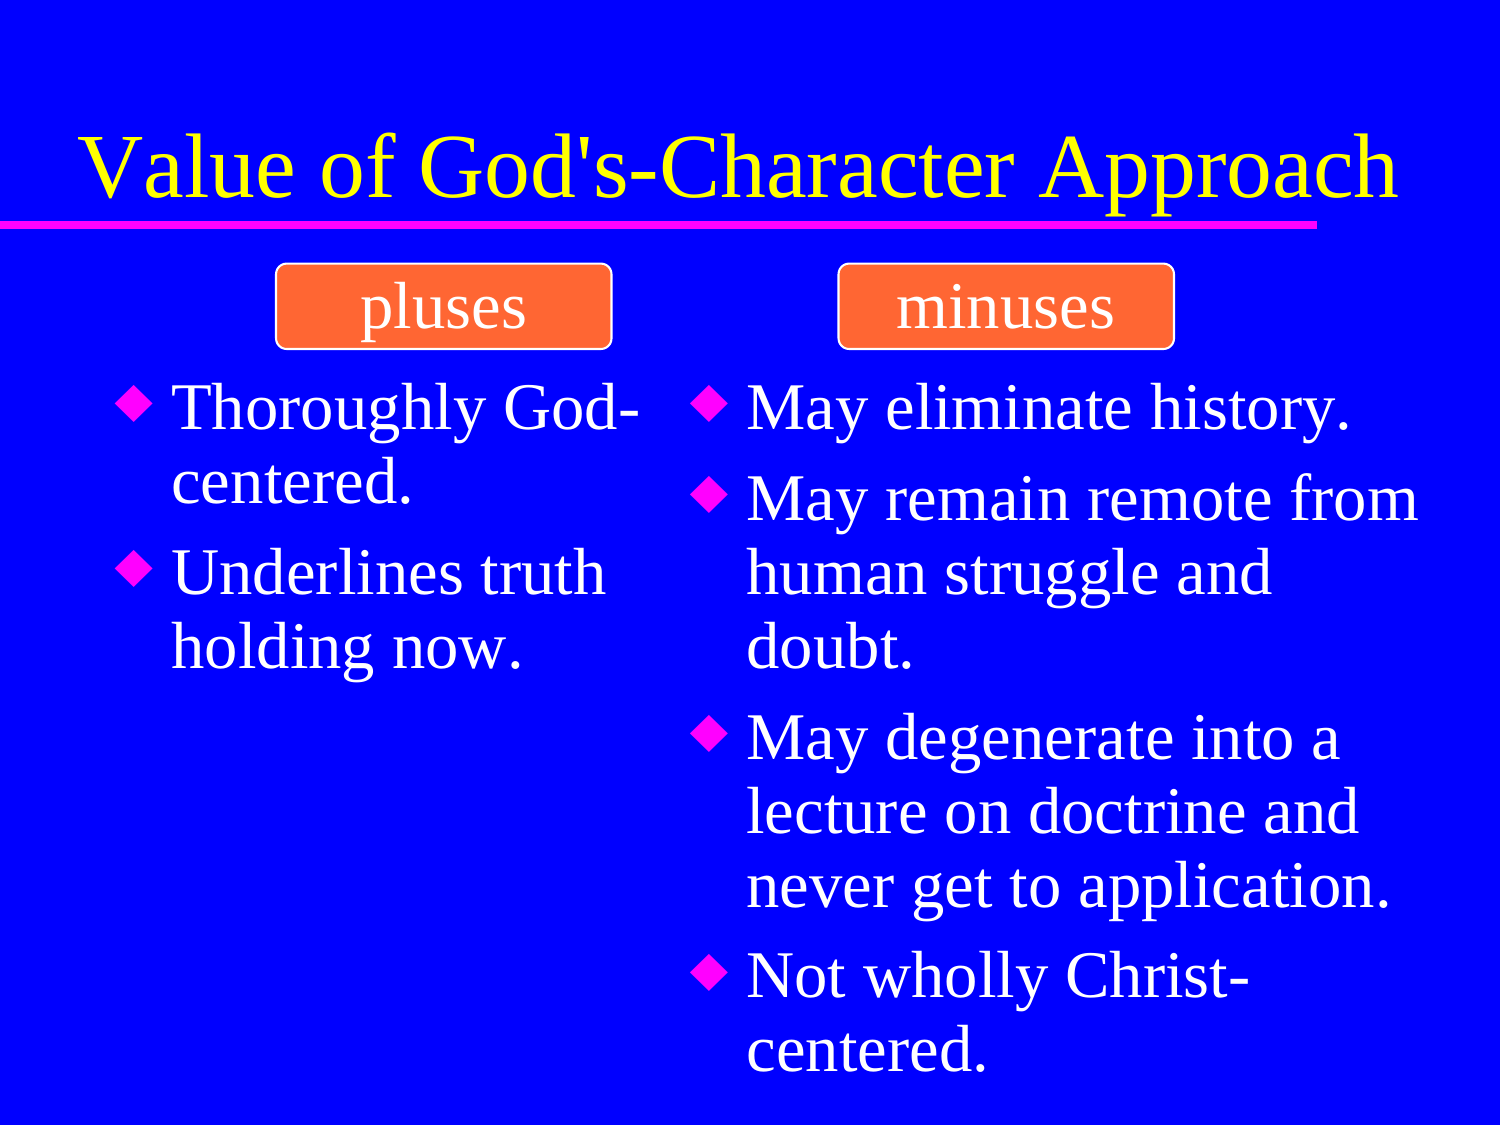

# Value of God's-Character Approach
pluses
minuses
Thoroughly God-centered.
Underlines truth holding now.
May eliminate history.
May remain remote from human struggle and doubt.
May degenerate into a lecture on doctrine and never get to application.
Not wholly Christ-centered.